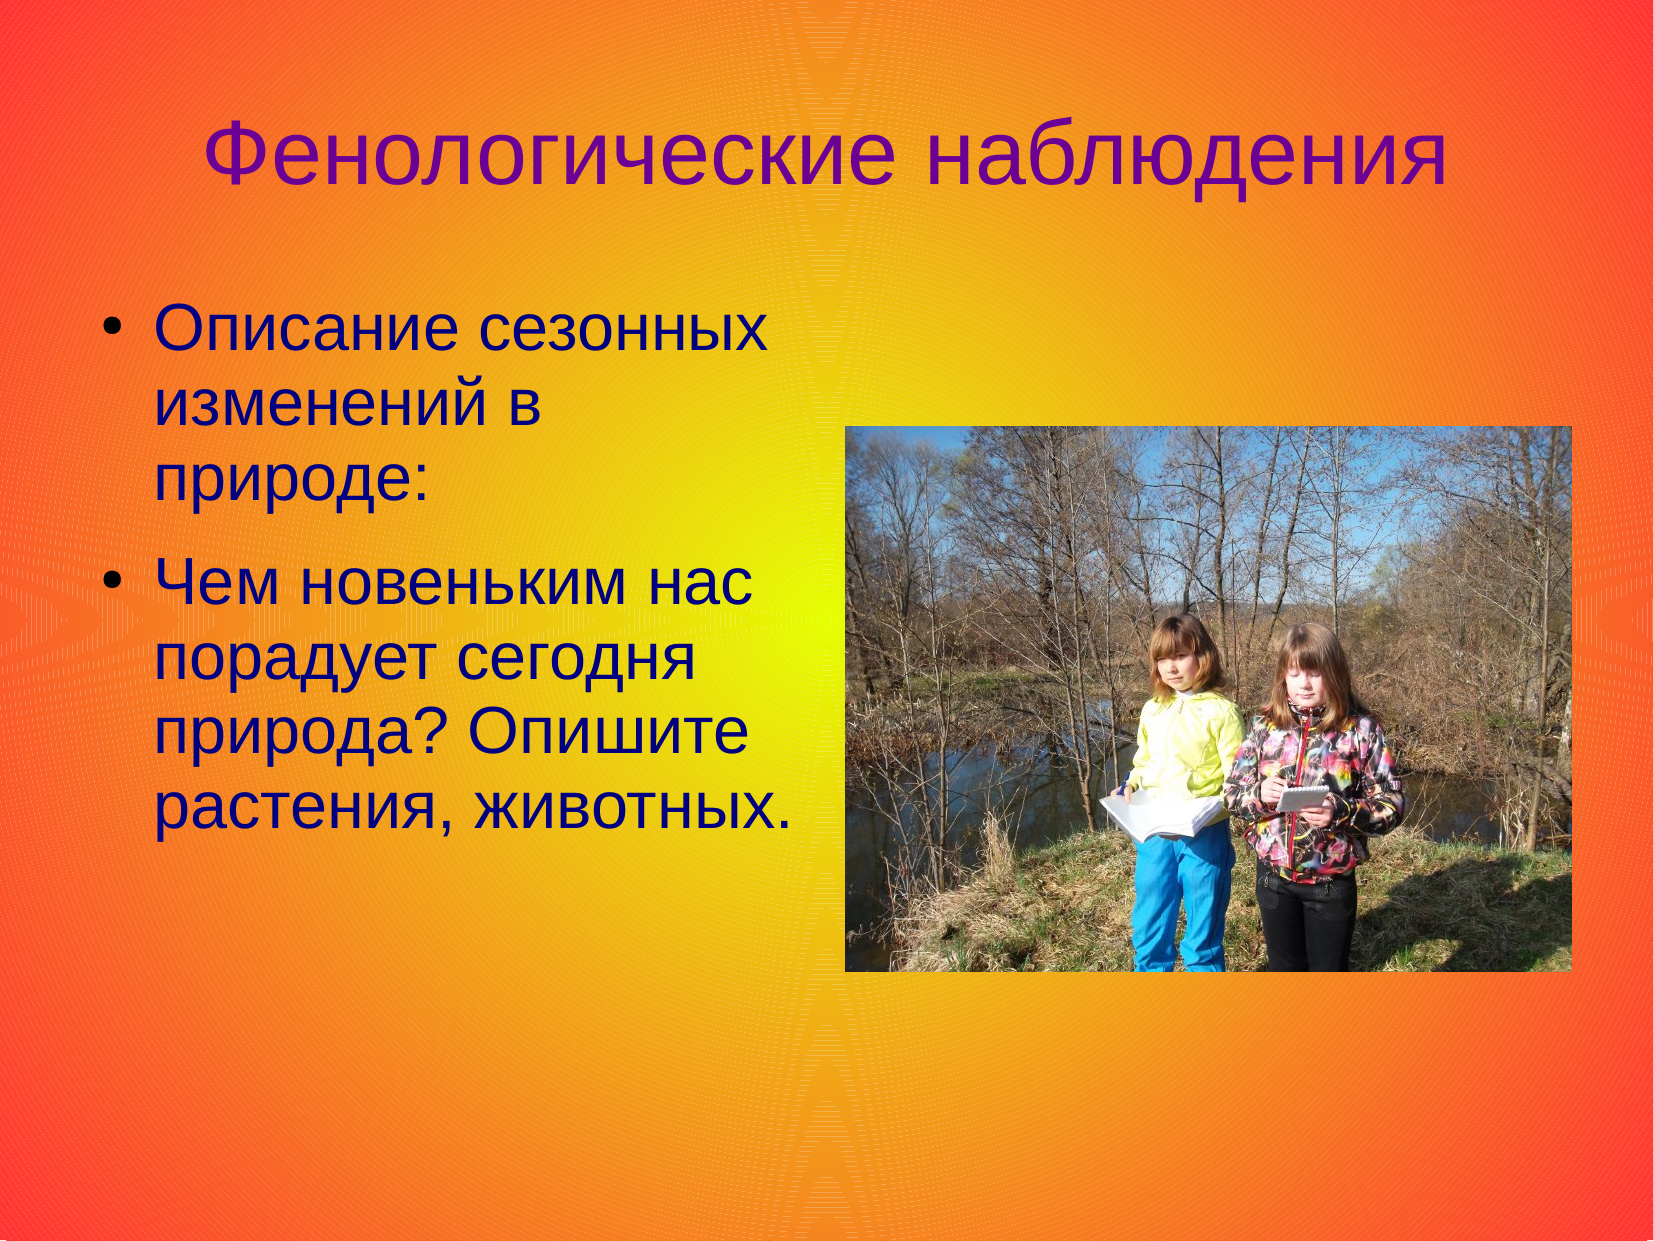

# Фенологические наблюдения
Описание сезонных изменений в природе:
Чем новеньким нас порадует сегодня природа? Опишите растения, животных.